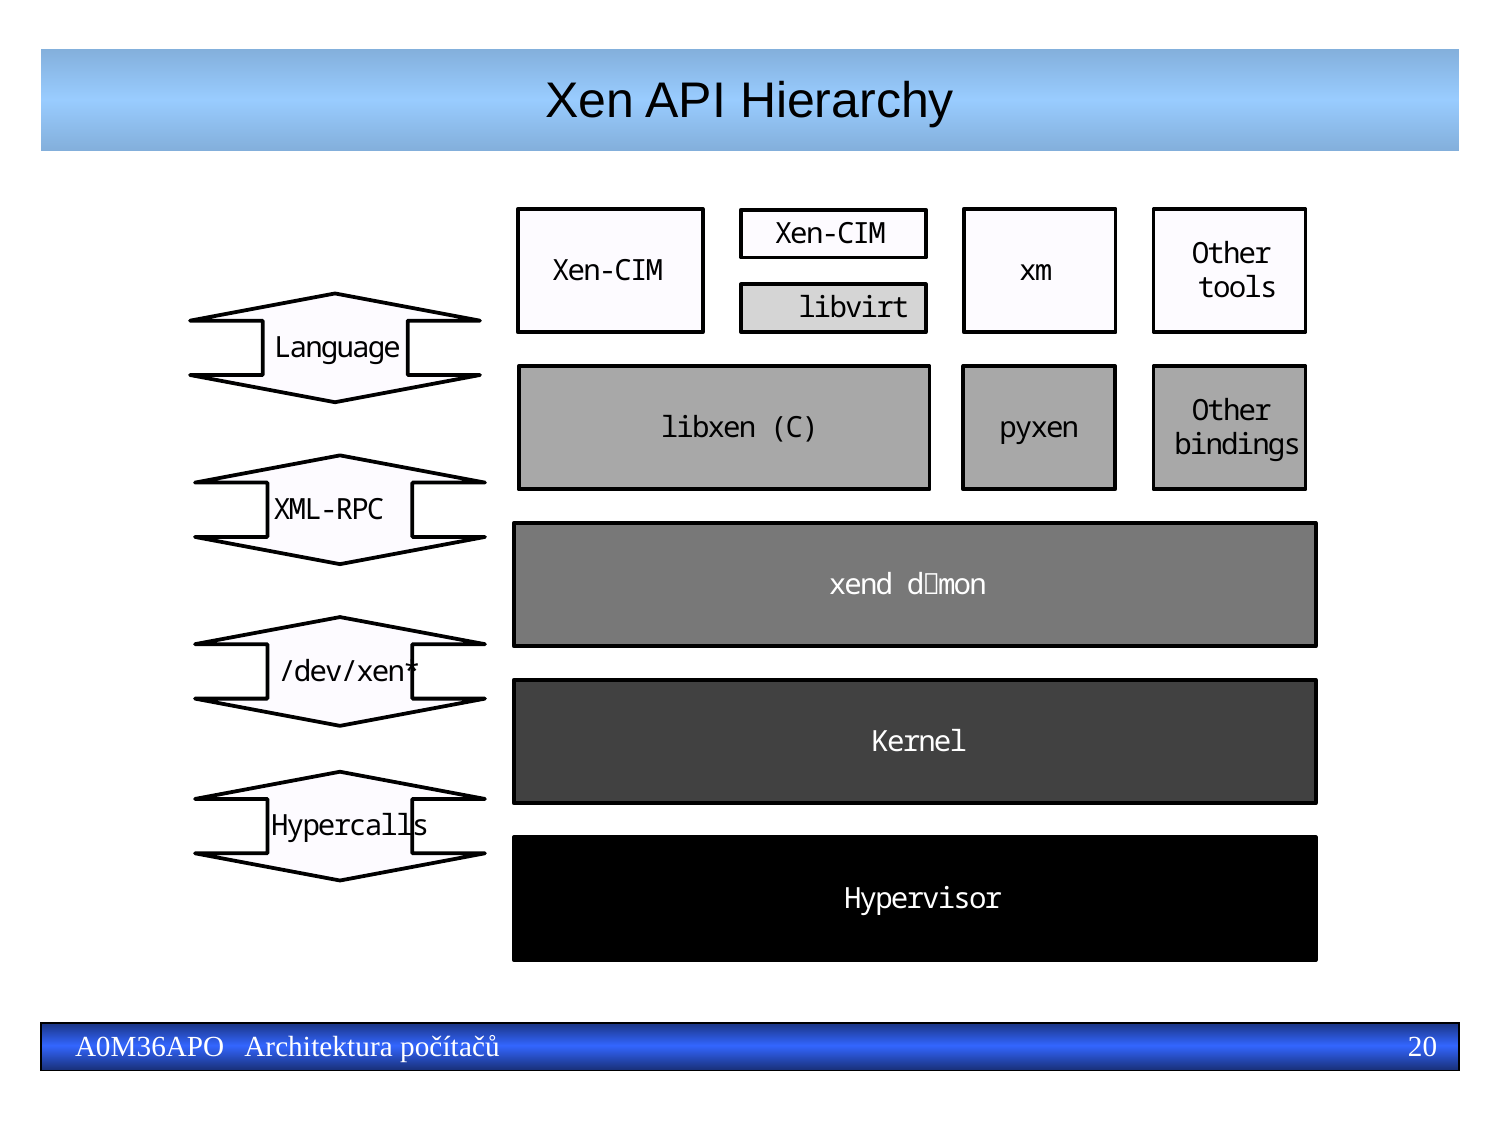

# Xen API Hierarchy
A0M36APO Architektura počítačů
20